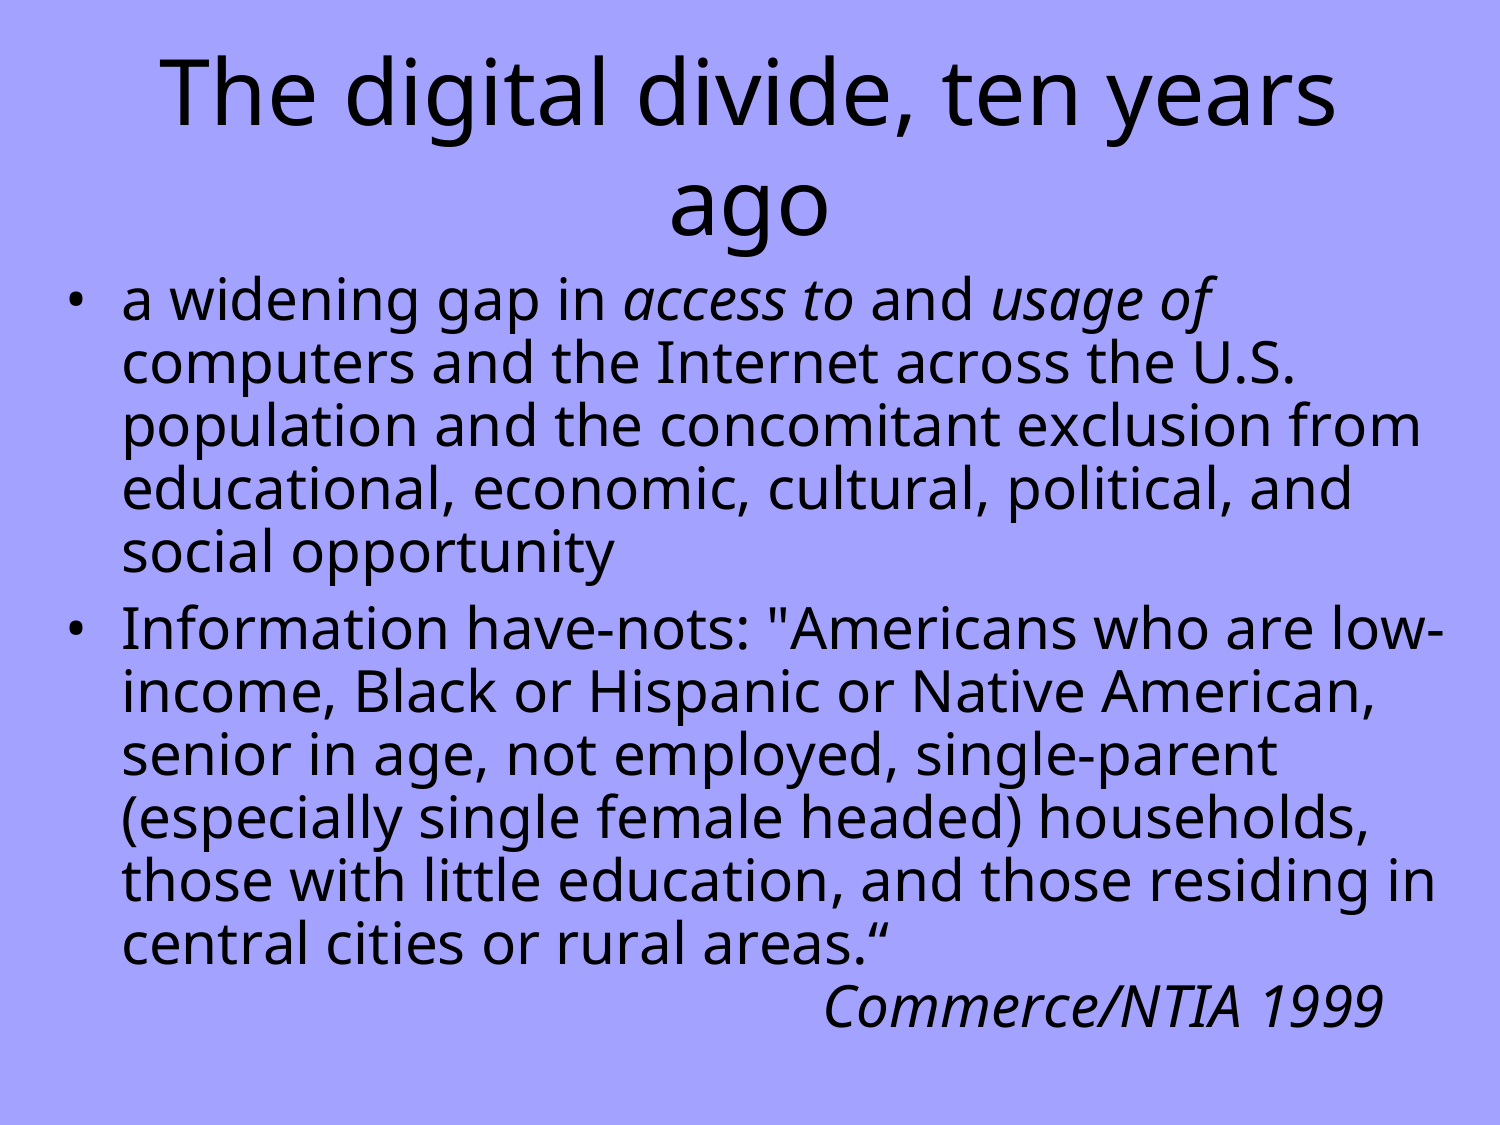

# The digital divide, ten years ago
a widening gap in access to and usage of computers and the Internet across the U.S. population and the concomitant exclusion from educational, economic, cultural, political, and social opportunity
Information have-nots: "Americans who are low-income, Black or Hispanic or Native American, senior in age, not employed, single-parent (especially single female headed) households, those with little education, and those residing in central cities or rural areas.“
 Commerce/NTIA 1999